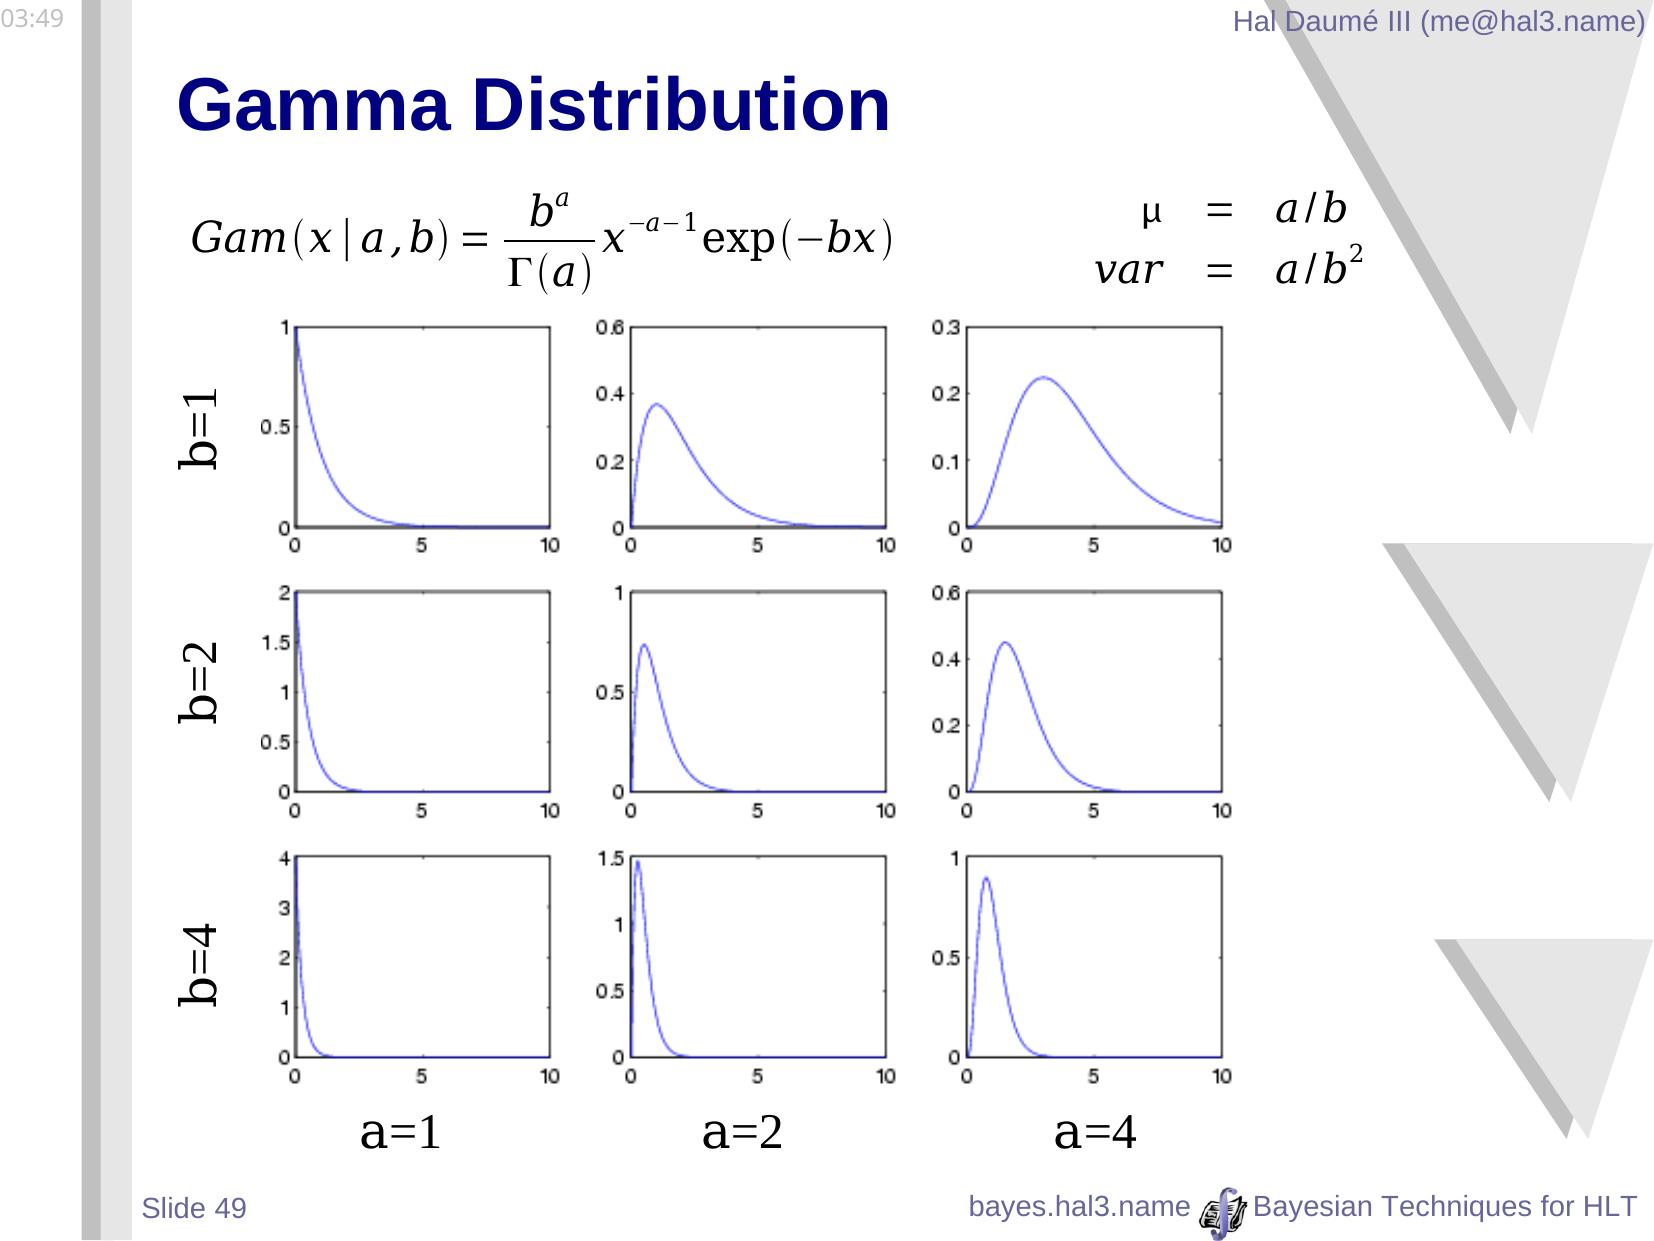

# Gamma Distribution
b=1
b=2
b=4
a=1
a=2
a=4